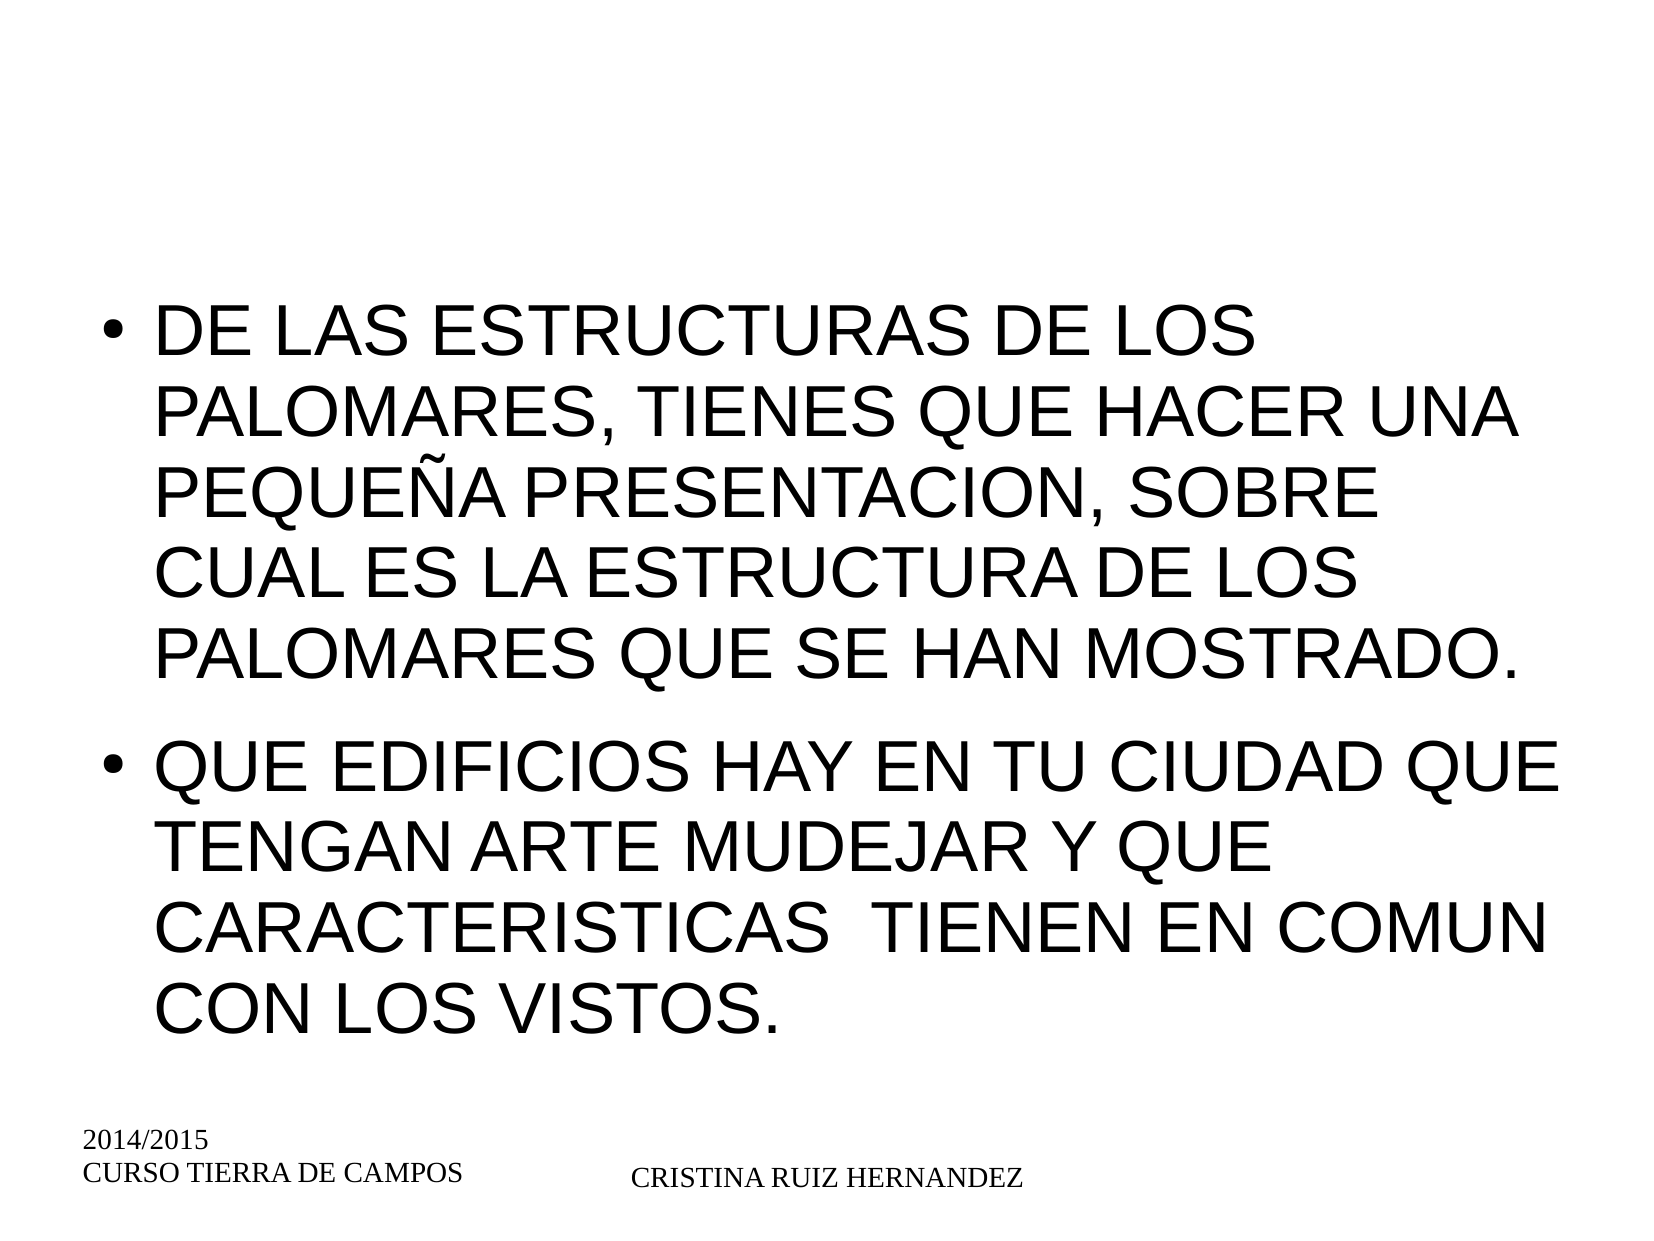

# ACTIVIDADES PARA DESPUES
DE LAS ESTRUCTURAS DE LOS PALOMARES, TIENES QUE HACER UNA PEQUEÑA PRESENTACION, SOBRE CUAL ES LA ESTRUCTURA DE LOS PALOMARES QUE SE HAN MOSTRADO.
QUE EDIFICIOS HAY EN TU CIUDAD QUE TENGAN ARTE MUDEJAR Y QUE CARACTERISTICAS TIENEN EN COMUN CON LOS VISTOS.